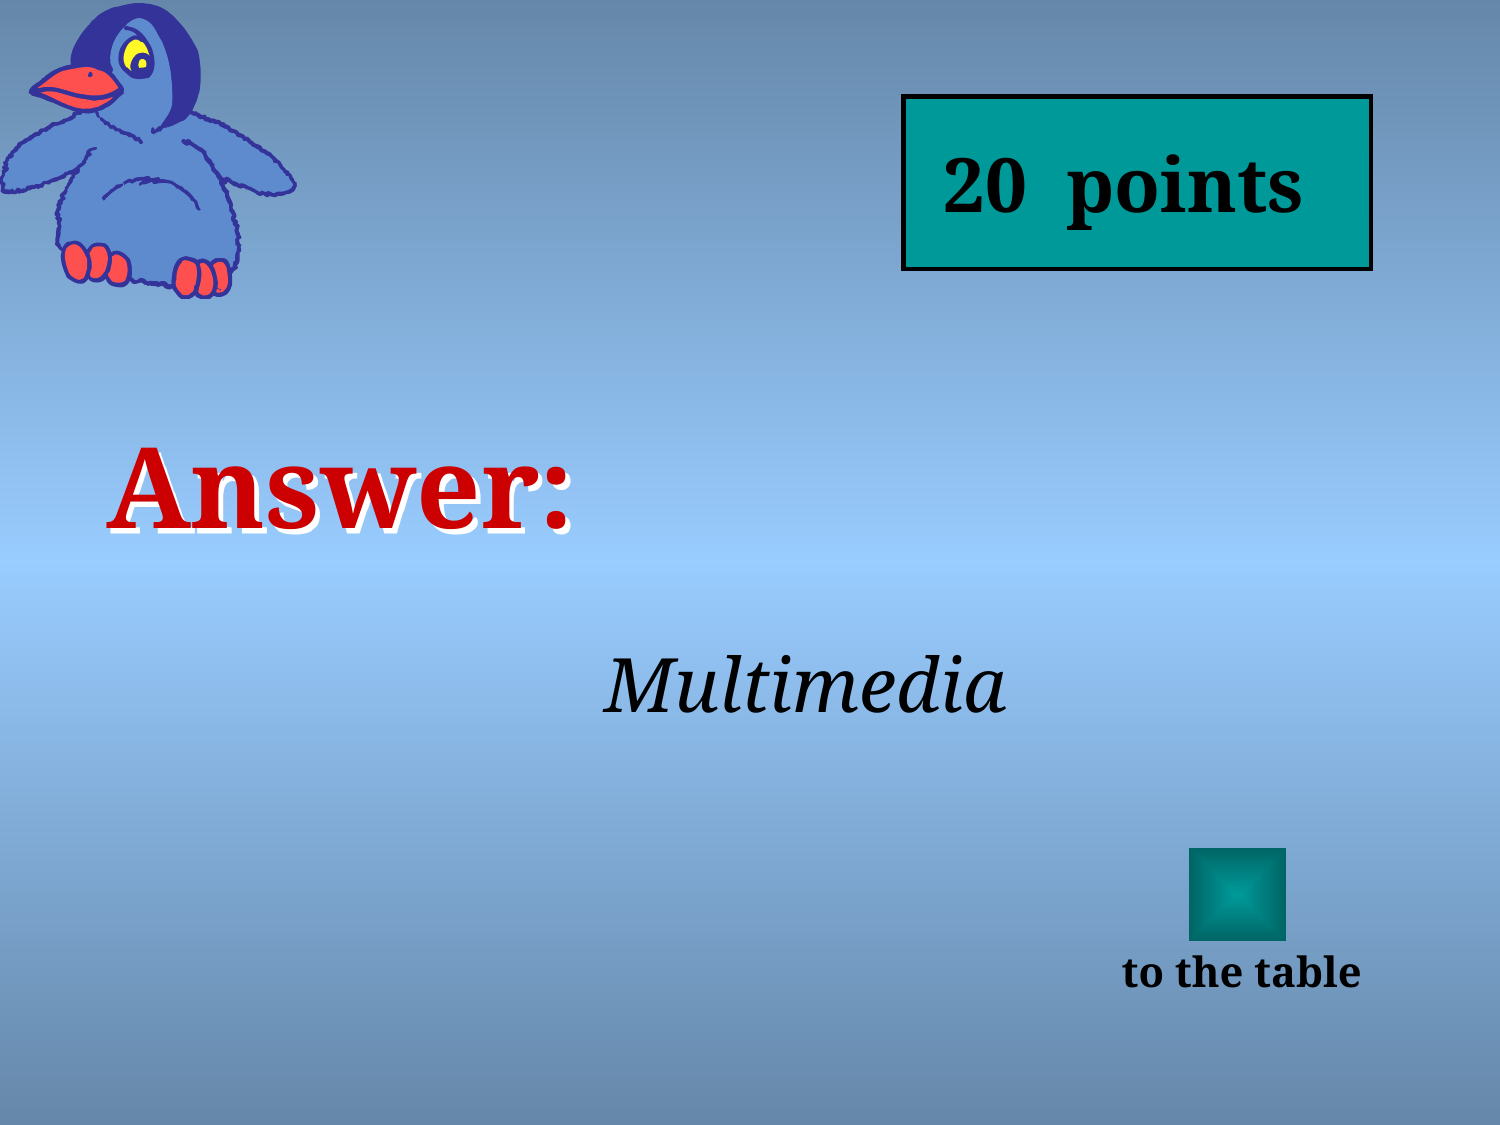

20 points
# Answer:
Multimedia
to the table